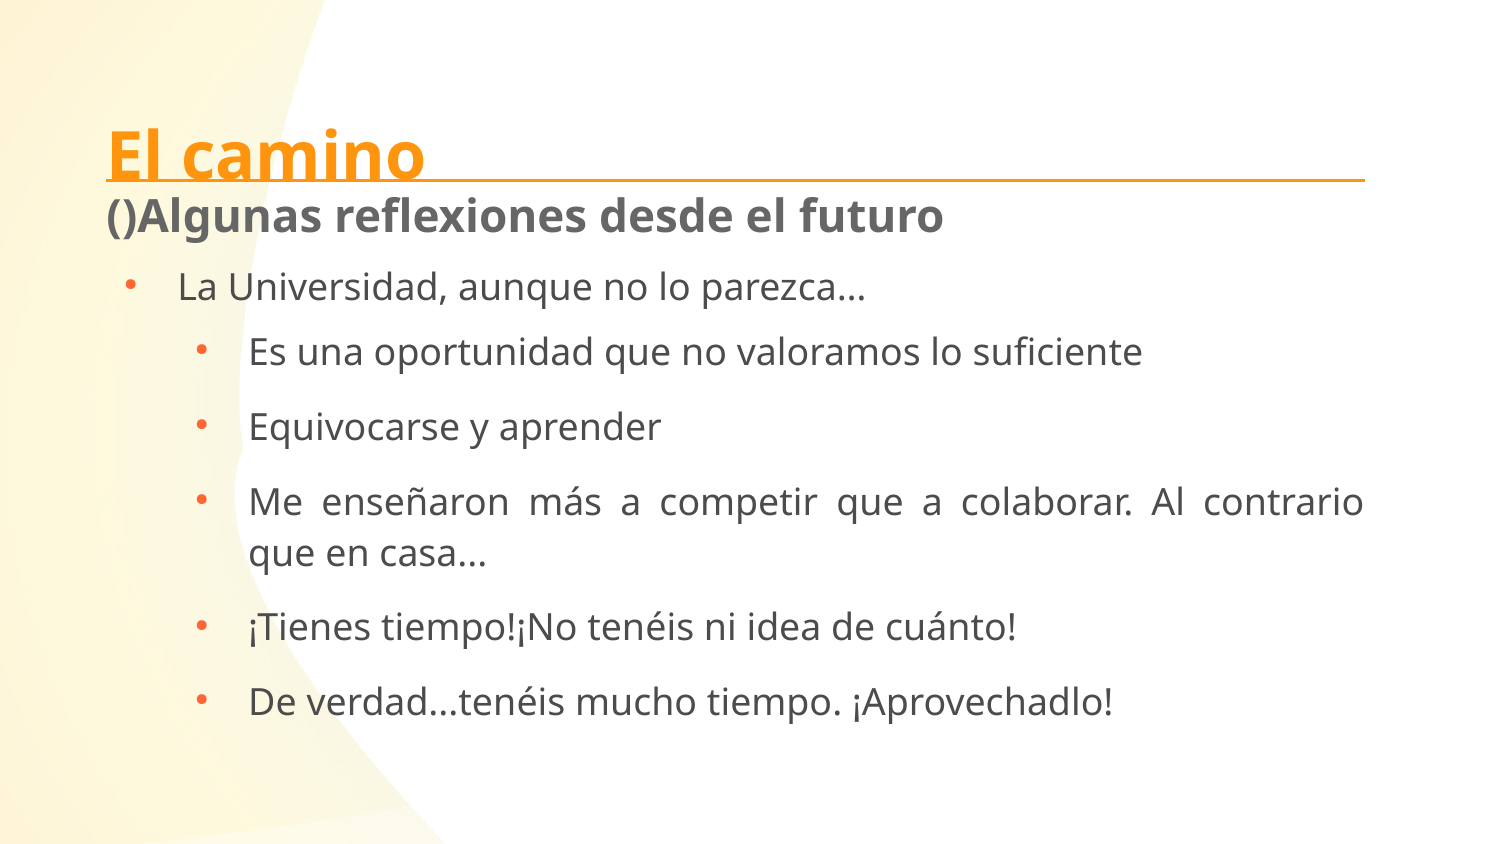

# El camino
()Algunas reflexiones desde el futuro
La Universidad, aunque no lo parezca…
Es una oportunidad que no valoramos lo suficiente
Equivocarse y aprender
Me enseñaron más a competir que a colaborar. Al contrario que en casa...
¡Tienes tiempo!¡No tenéis ni idea de cuánto!
De verdad...tenéis mucho tiempo. ¡Aprovechadlo!